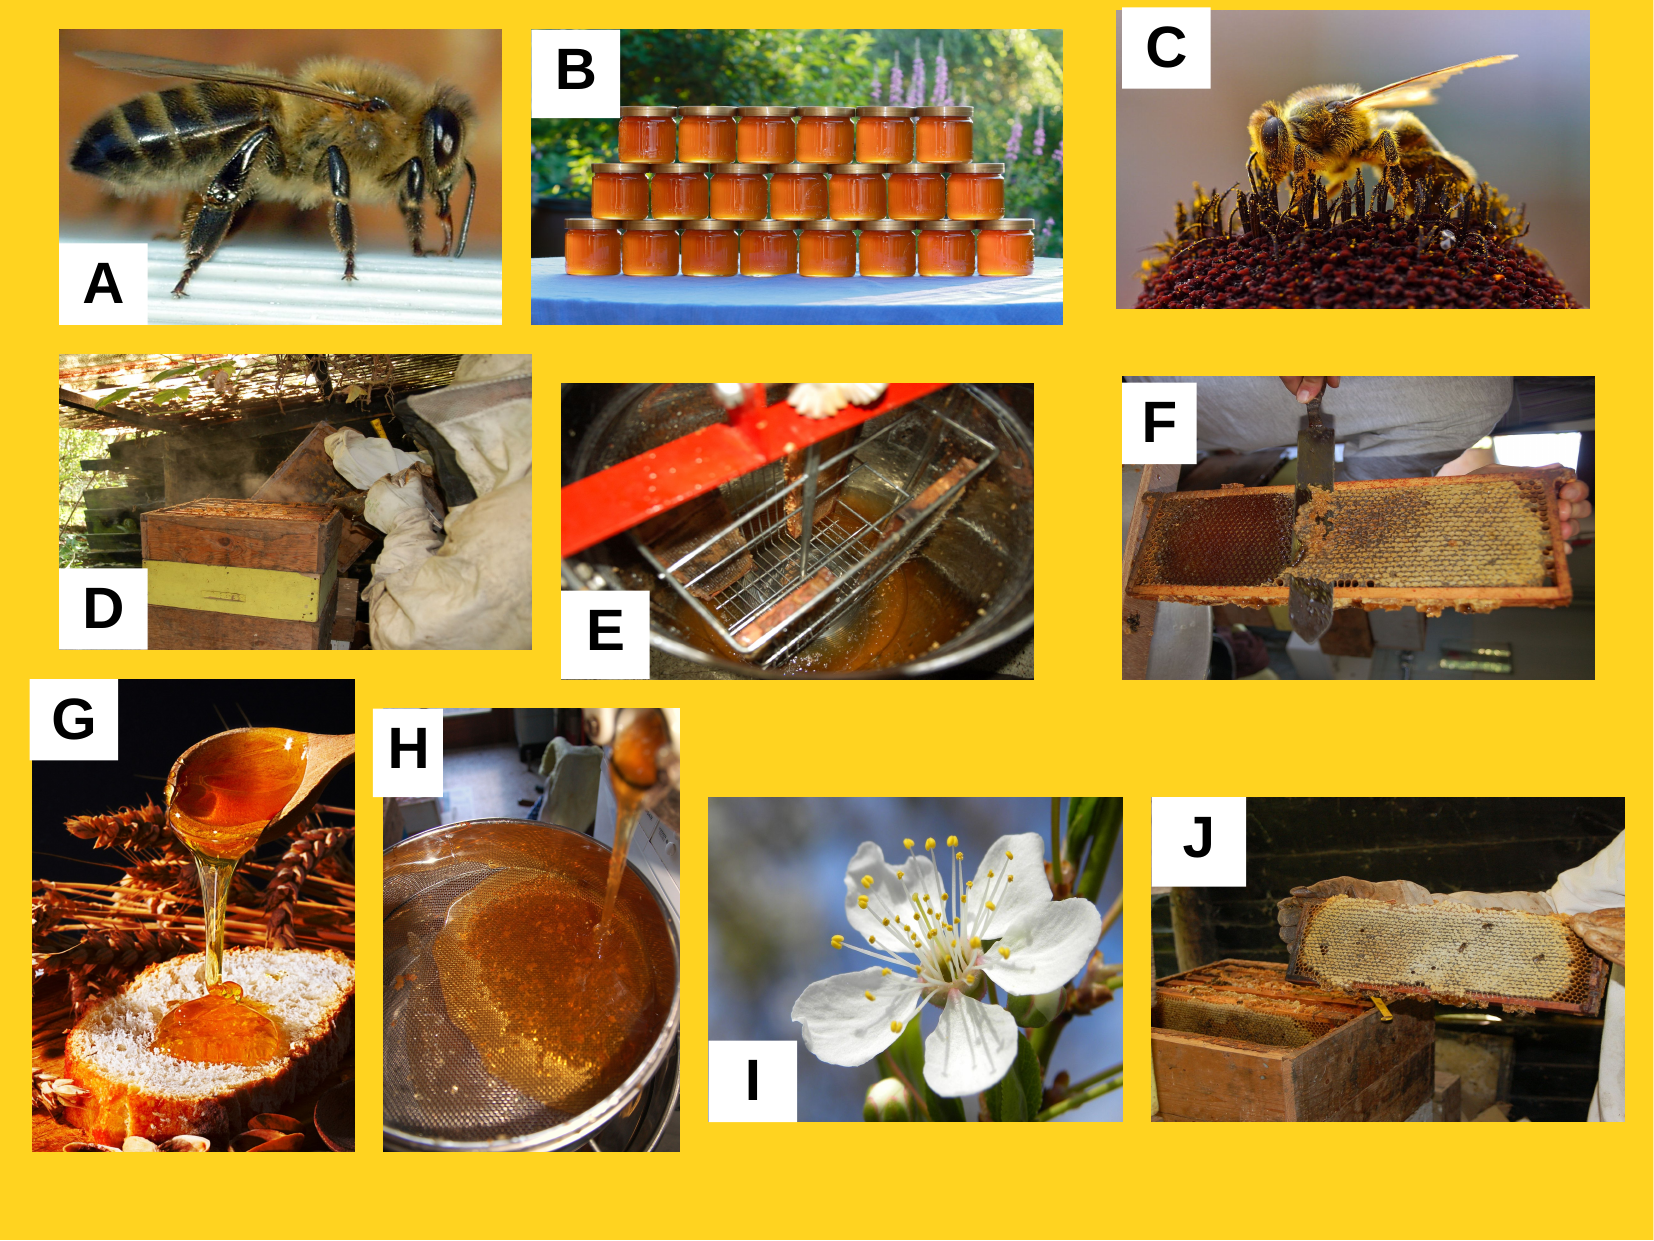

C
B
A
F
D
E
G
H
J
I